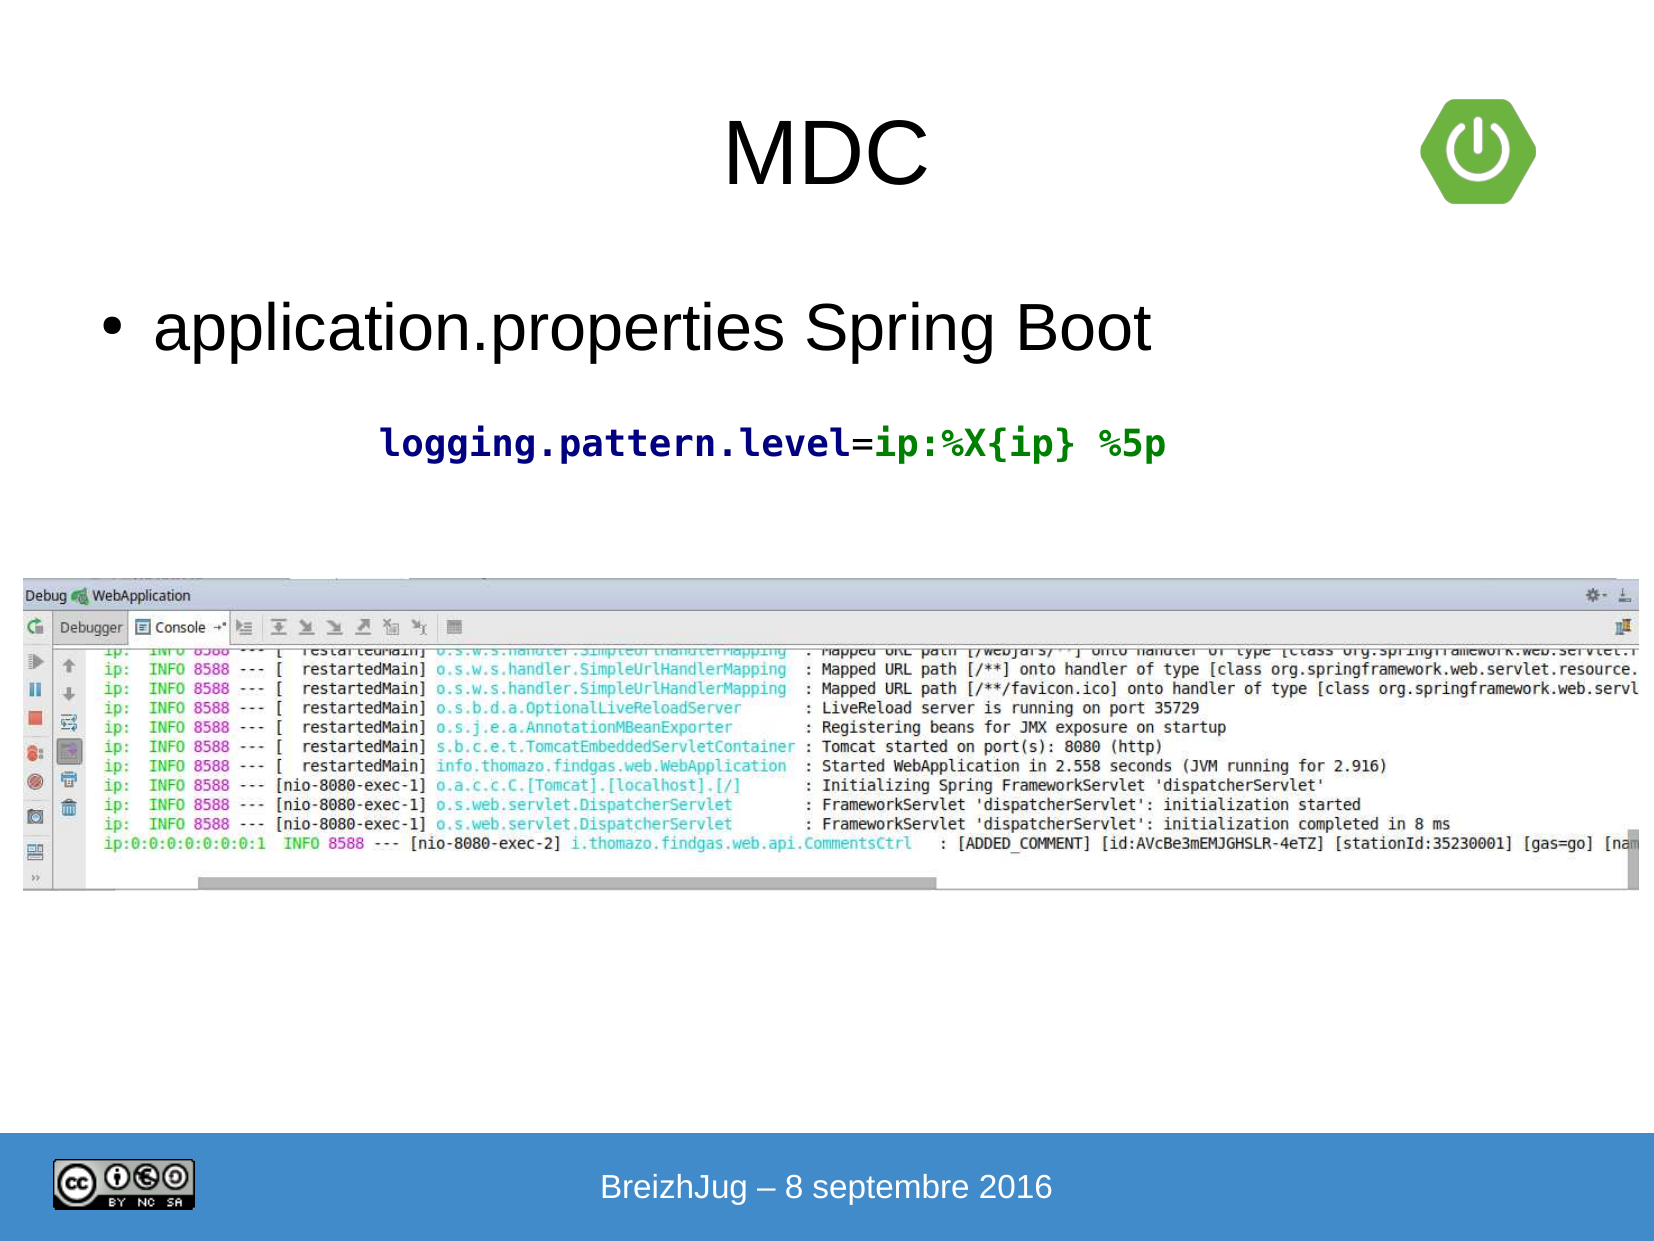

# MDC
application.properties Spring Boot
logging.pattern.level=ip:%X{ip} %5p